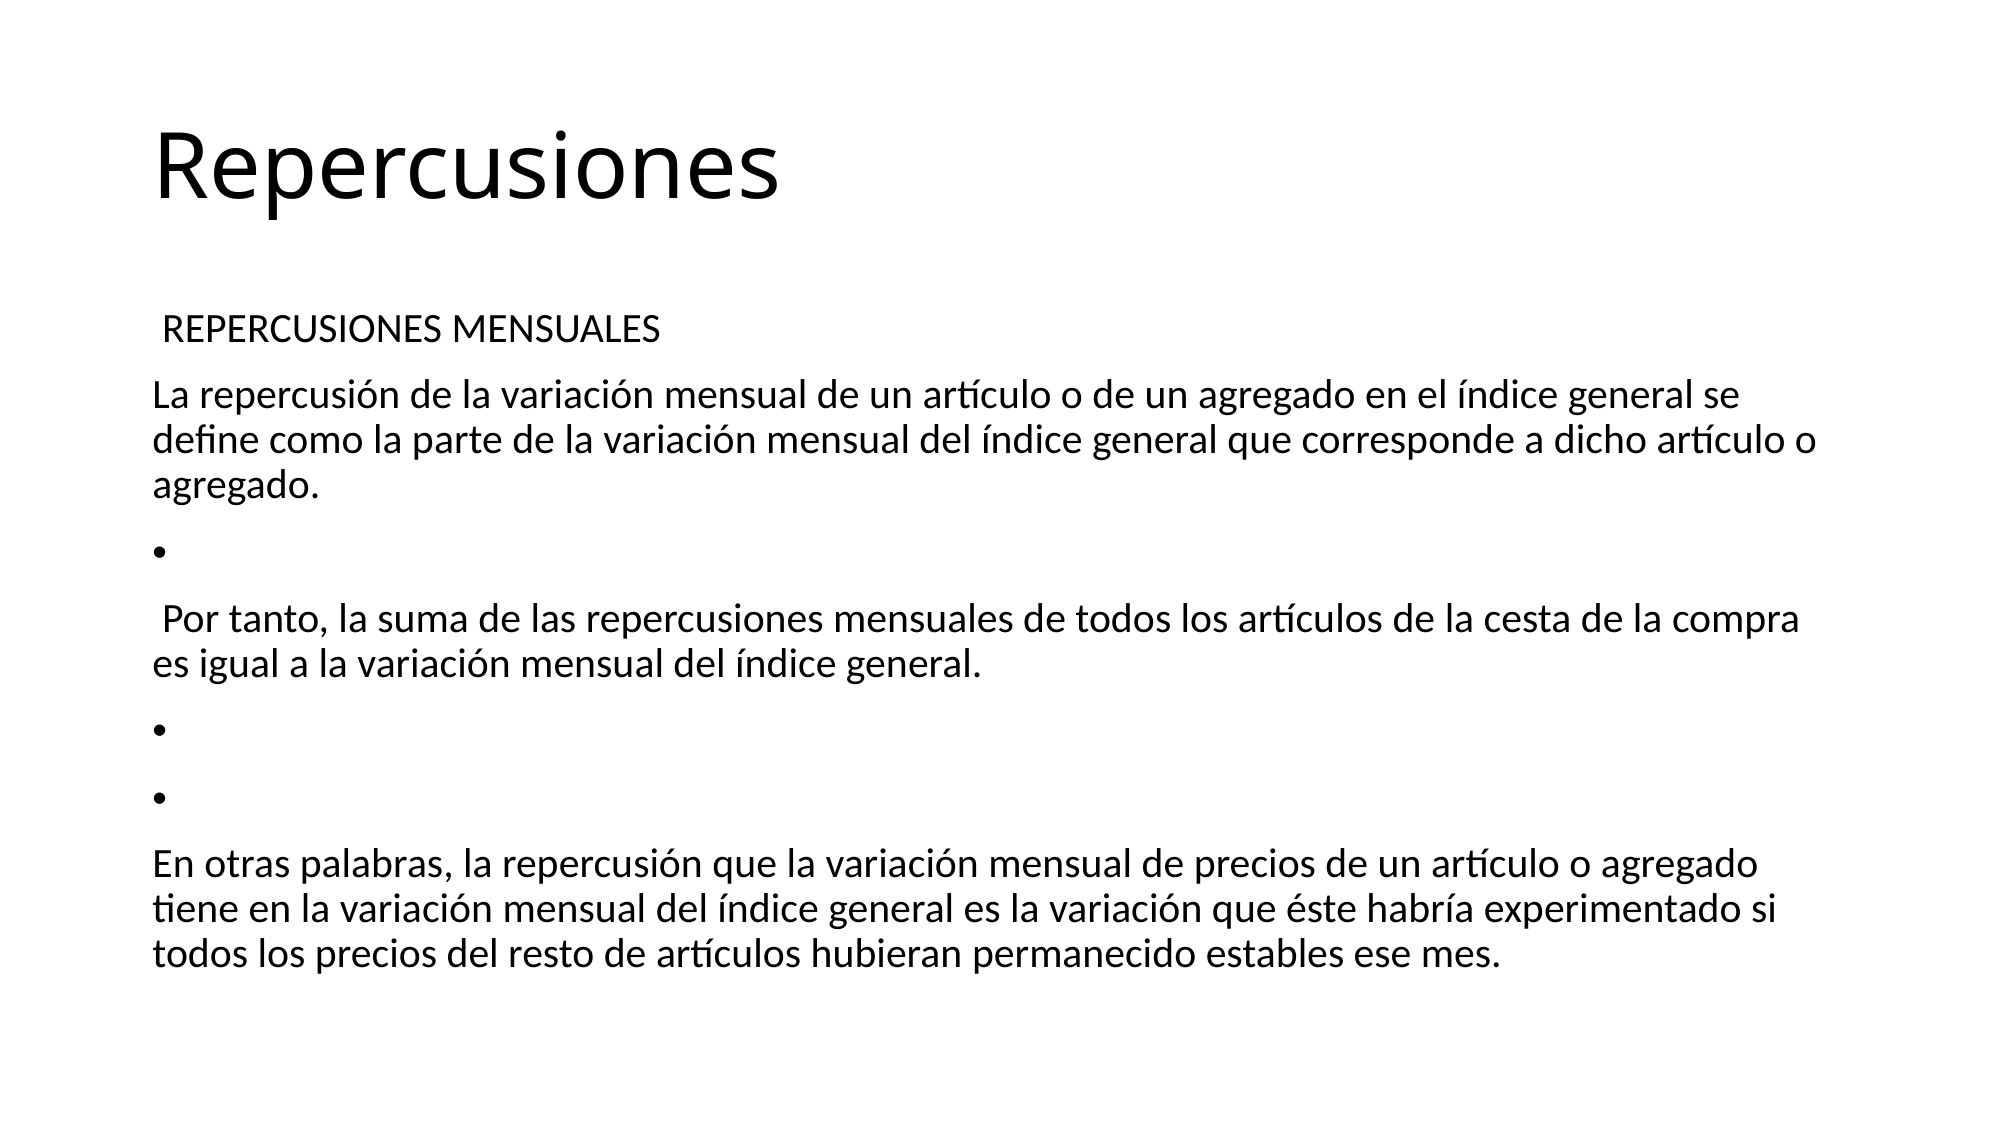

# Repercusiones
 REPERCUSIONES MENSUALES
La repercusión de la variación mensual de un artículo o de un agregado en el índice general se define como la parte de la variación mensual del índice general que corresponde a dicho artículo o agregado.
 Por tanto, la suma de las repercusiones mensuales de todos los artículos de la cesta de la compra es igual a la variación mensual del índice general.
En otras palabras, la repercusión que la variación mensual de precios de un artículo o agregado tiene en la variación mensual del índice general es la variación que éste habría experimentado si todos los precios del resto de artículos hubieran permanecido estables ese mes.